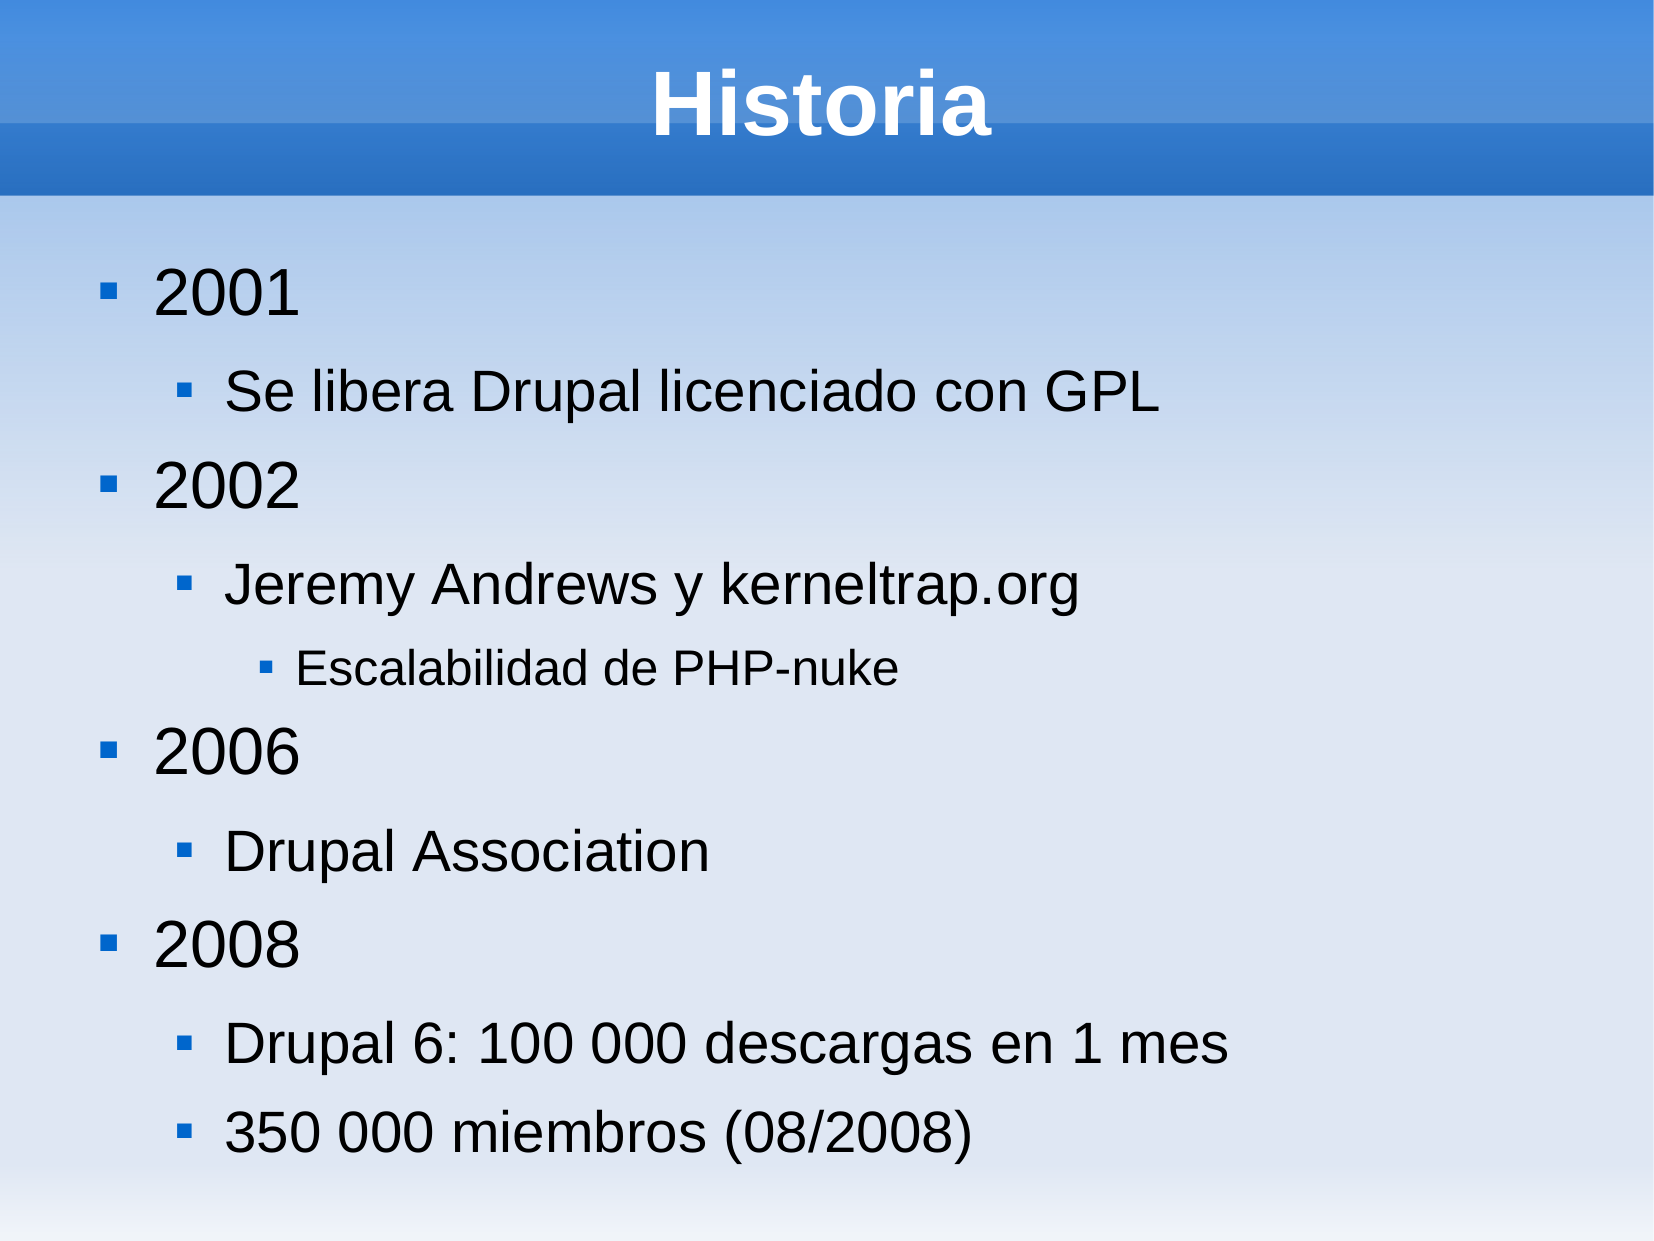

# Historia
2001
Se libera Drupal licenciado con GPL
2002
Jeremy Andrews y kerneltrap.org
Escalabilidad de PHP-nuke
2006
Drupal Association
2008
Drupal 6: 100 000 descargas en 1 mes
350 000 miembros (08/2008)